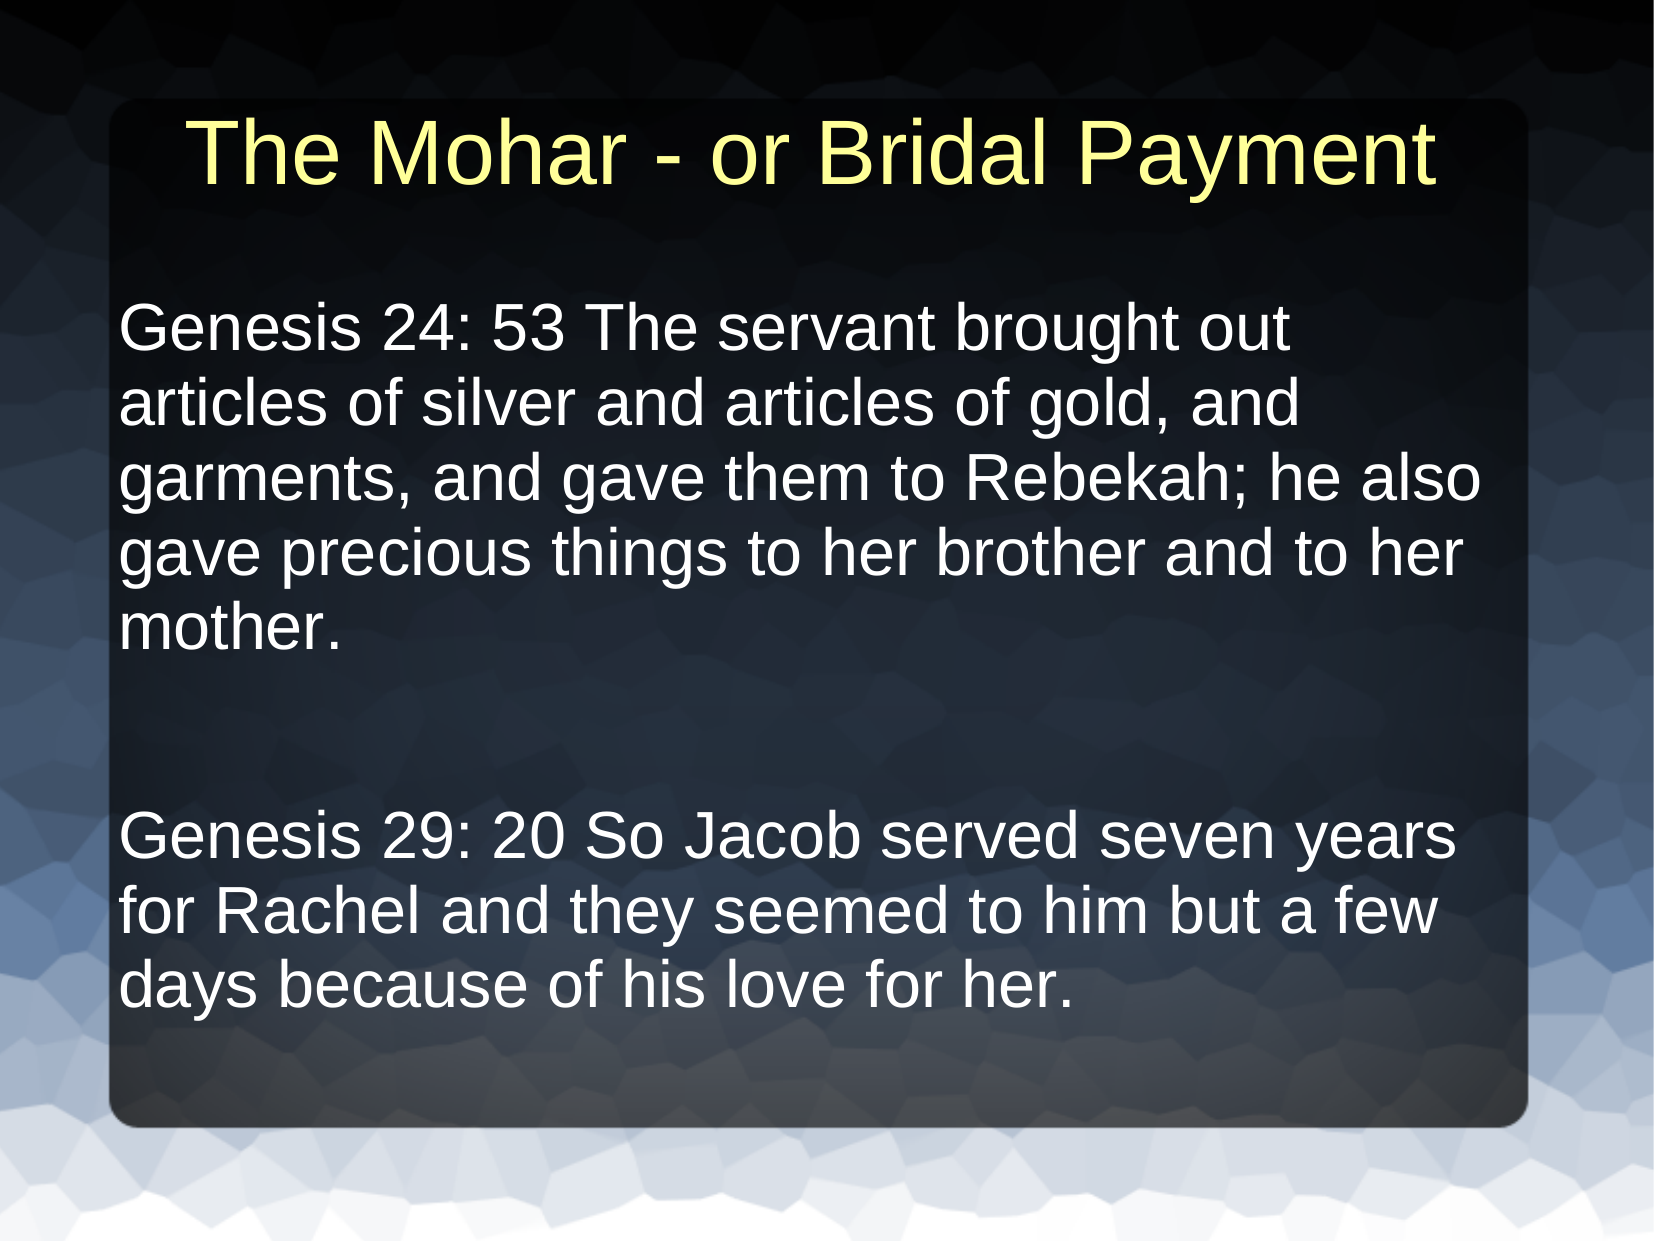

# The Mohar - or Bridal Payment
Genesis 24: 53 The servant brought out articles of silver and articles of gold, and garments, and gave them to Rebekah; he also gave precious things to her brother and to her mother.
Genesis 29: 20 So Jacob served seven years for Rachel and they seemed to him but a few days because of his love for her.